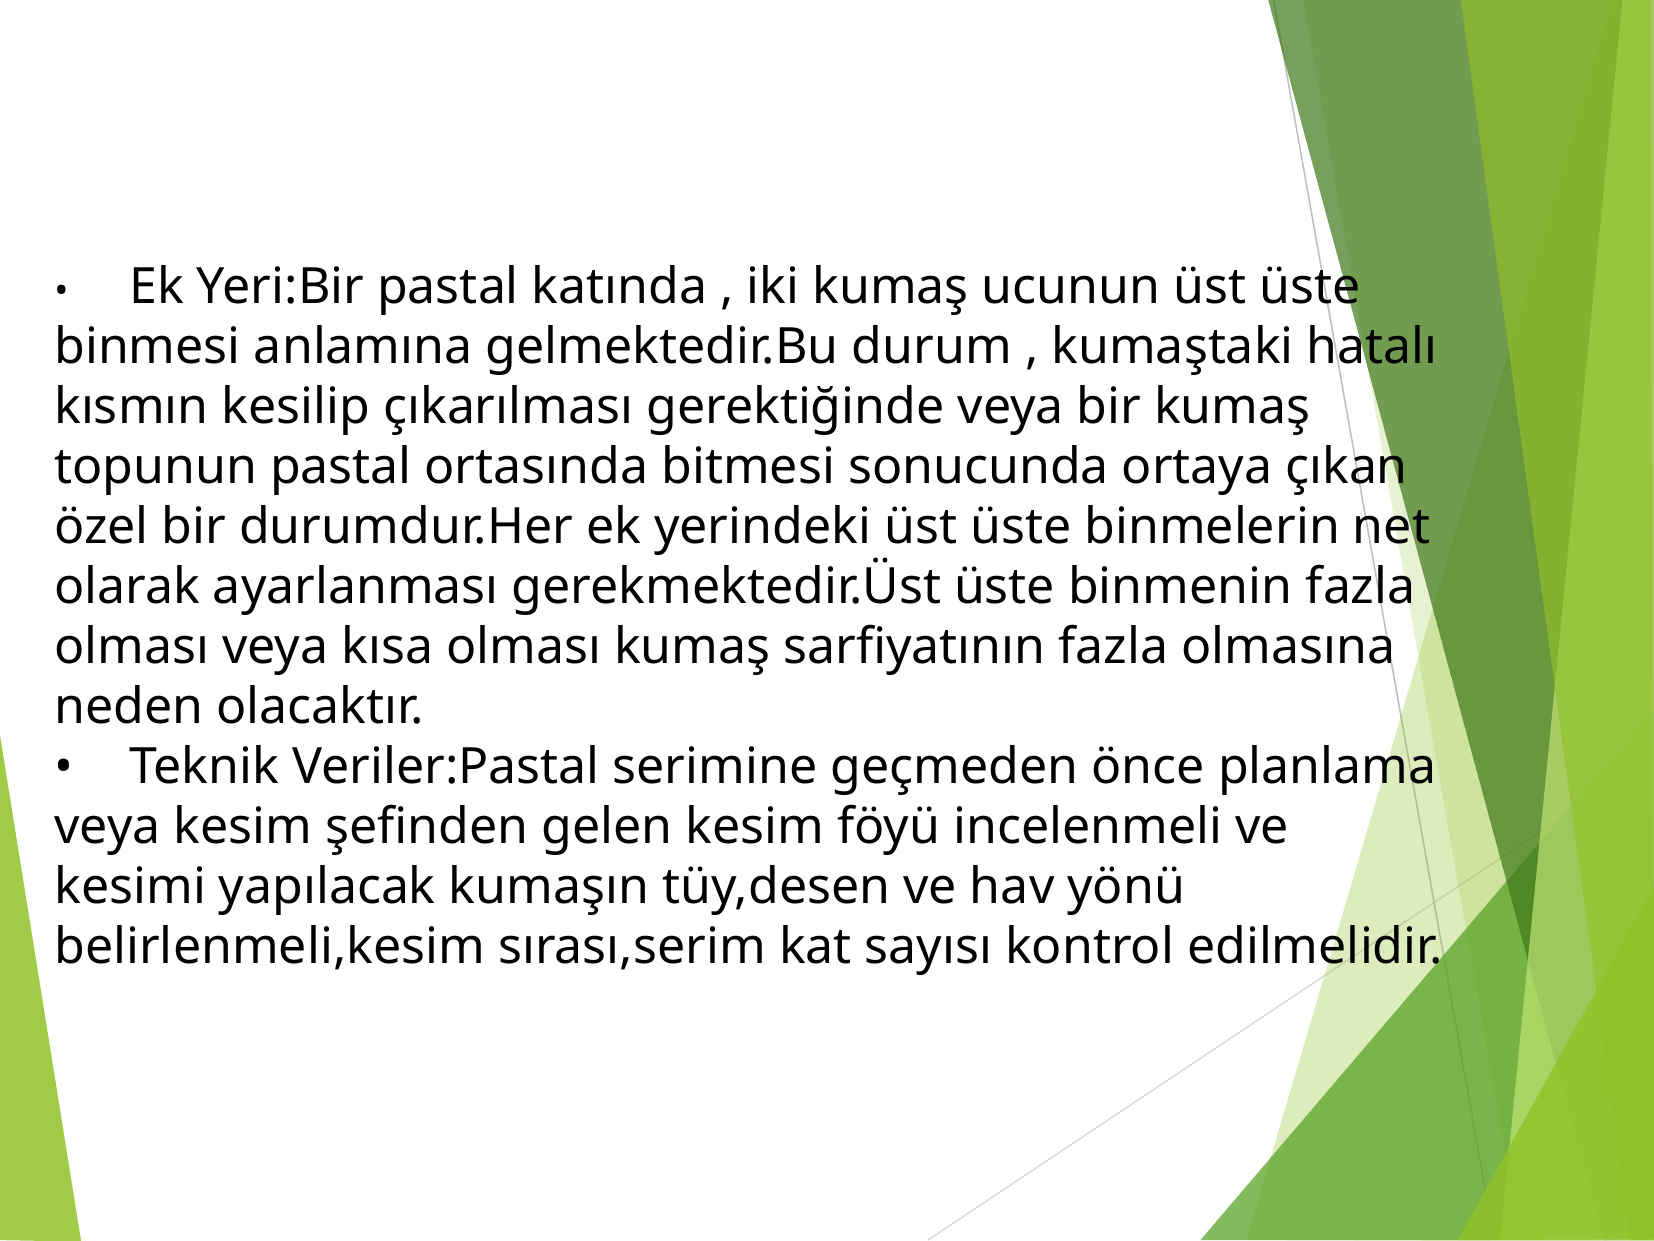

•	Ek Yeri:Bir pastal katında , iki kumaş ucunun üst üste binmesi anlamına gelmektedir.Bu durum , kumaştaki hatalı kısmın kesilip çıkarılması gerektiğinde veya bir kumaş topunun pastal ortasında bitmesi sonucunda ortaya çıkan özel bir durumdur.Her ek yerindeki üst üste binmelerin net olarak ayarlanması gerekmektedir.Üst üste binmenin fazla olması veya kısa olması kumaş sarfiyatının fazla olmasına neden olacaktır.
•	Teknik Veriler:Pastal serimine geçmeden önce planlama veya kesim şefinden gelen kesim föyü incelenmeli ve kesimi yapılacak kumaşın tüy,desen ve hav yönü belirlenmeli,kesim sırası,serim kat sayısı kontrol edilmelidir.